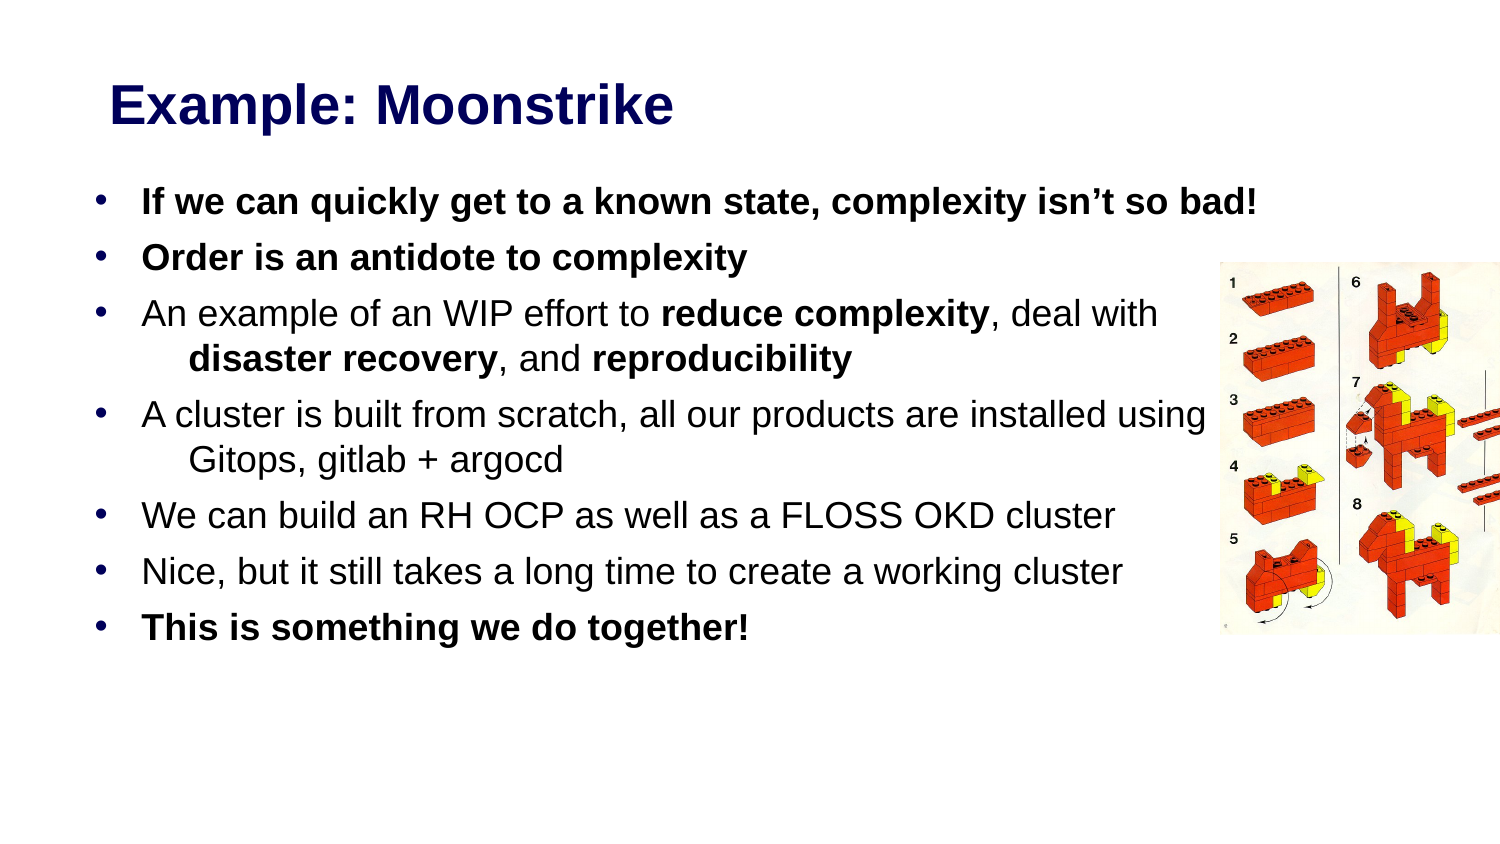

# Example: Moonstrike
If we can quickly get to a known state, complexity isn’t so bad!
Order is an antidote to complexity
An example of an WIP effort to reduce complexity, deal with disaster recovery, and reproducibility
A cluster is built from scratch, all our products are installed using Gitops, gitlab + argocd
We can build an RH OCP as well as a FLOSS OKD cluster
Nice, but it still takes a long time to create a working cluster
This is something we do together!